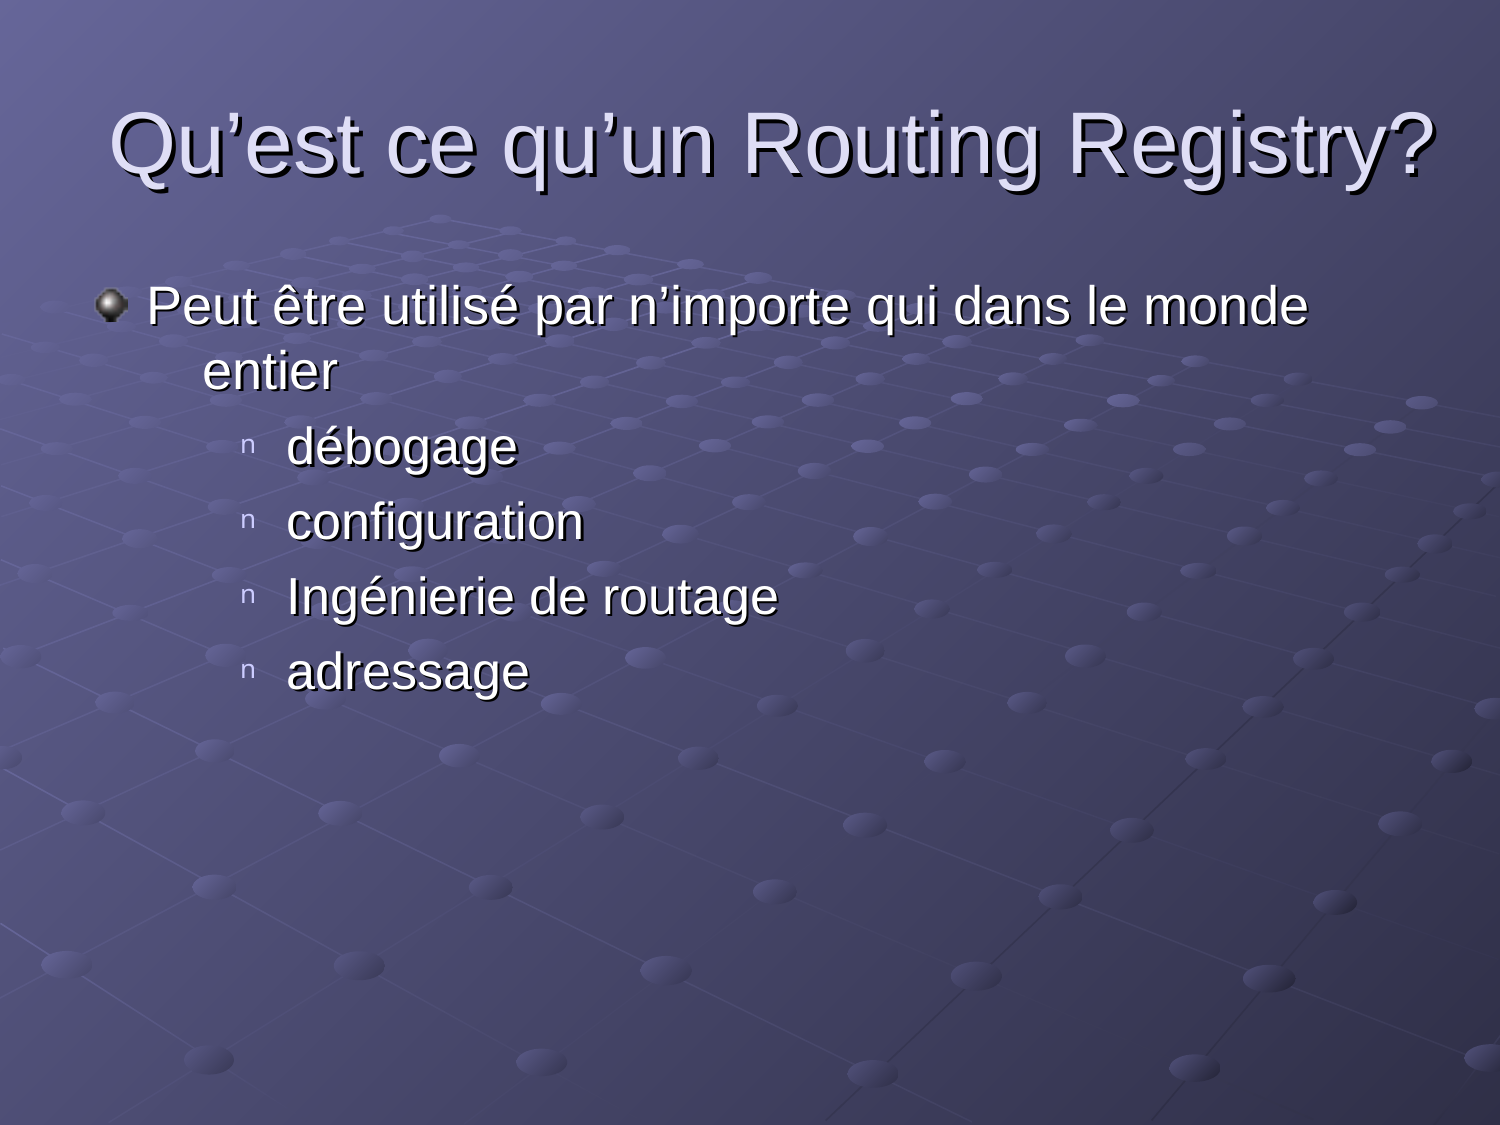

# Qu’est ce qu’un Routing Registry?
Peut être utilisé par n’importe qui dans le monde entier
débogage
configuration
Ingénierie de routage
adressage